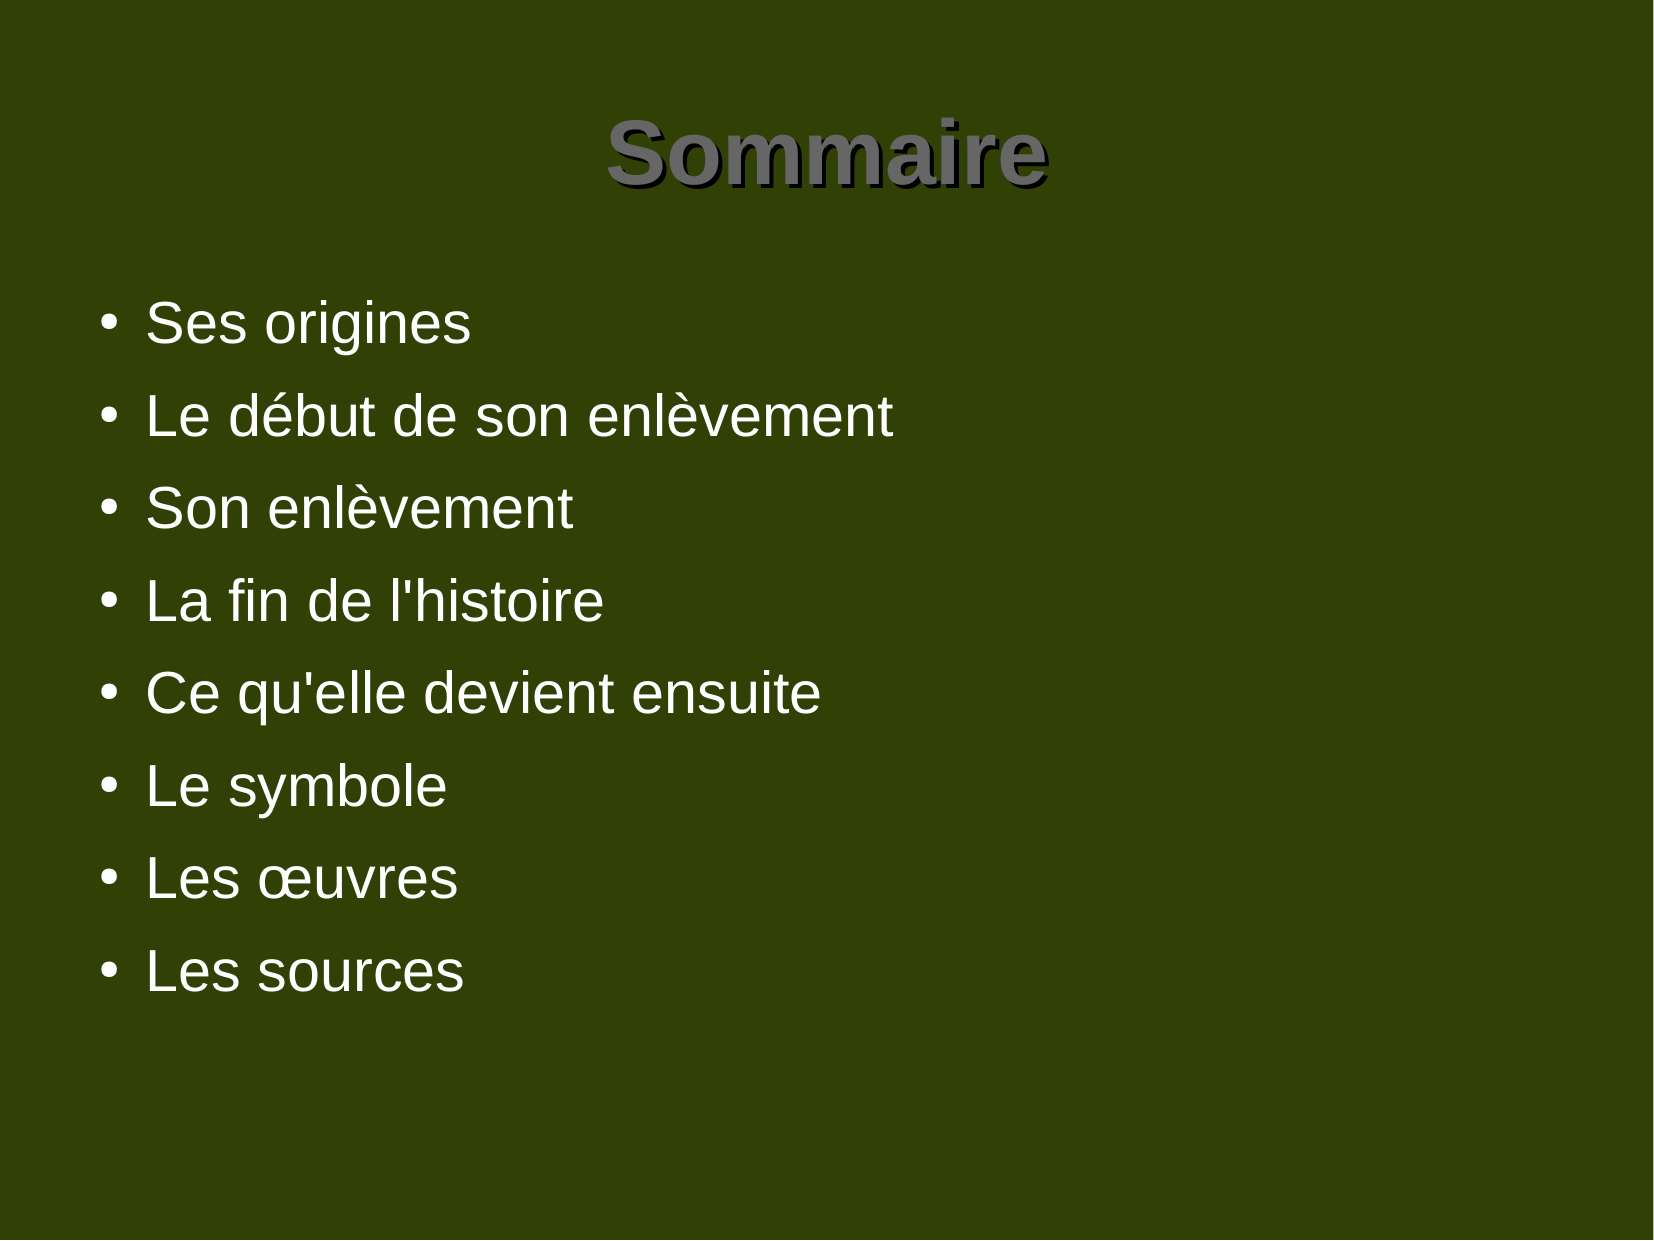

# Sommaire
Ses origines
Le début de son enlèvement
Son enlèvement
La fin de l'histoire
Ce qu'elle devient ensuite
Le symbole
Les œuvres
Les sources